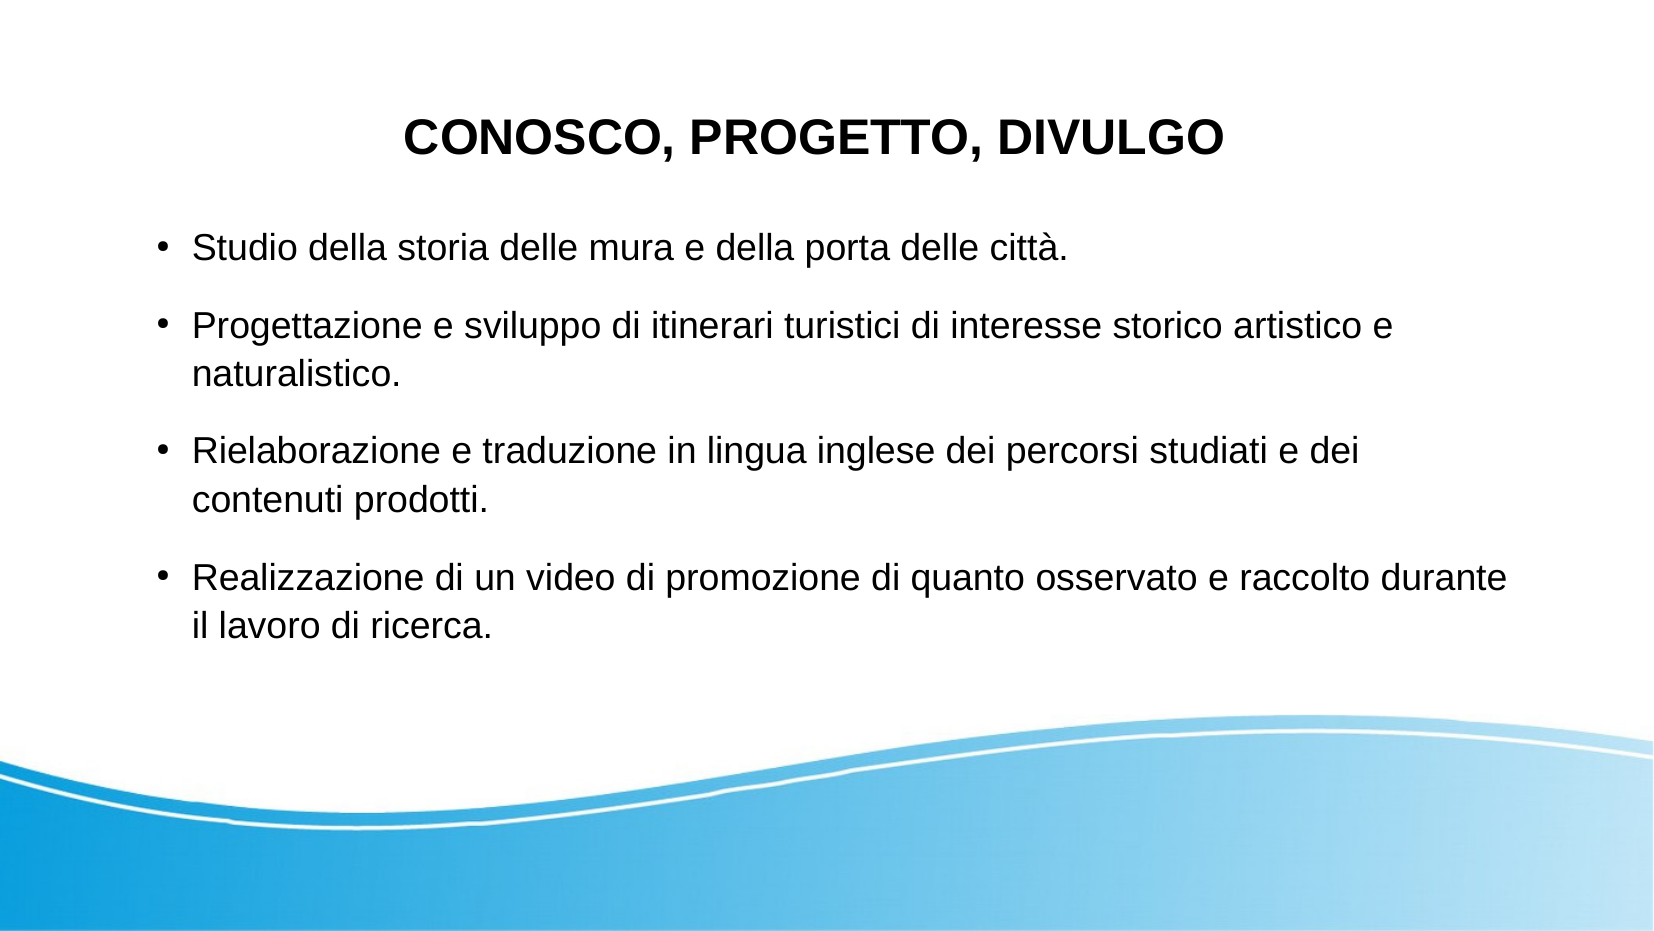

# CONOSCO, PROGETTO, DIVULGO
Studio della storia delle mura e della porta delle città.
Progettazione e sviluppo di itinerari turistici di interesse storico artistico e naturalistico.
Rielaborazione e traduzione in lingua inglese dei percorsi studiati e dei contenuti prodotti.
Realizzazione di un video di promozione di quanto osservato e raccolto durante il lavoro di ricerca.